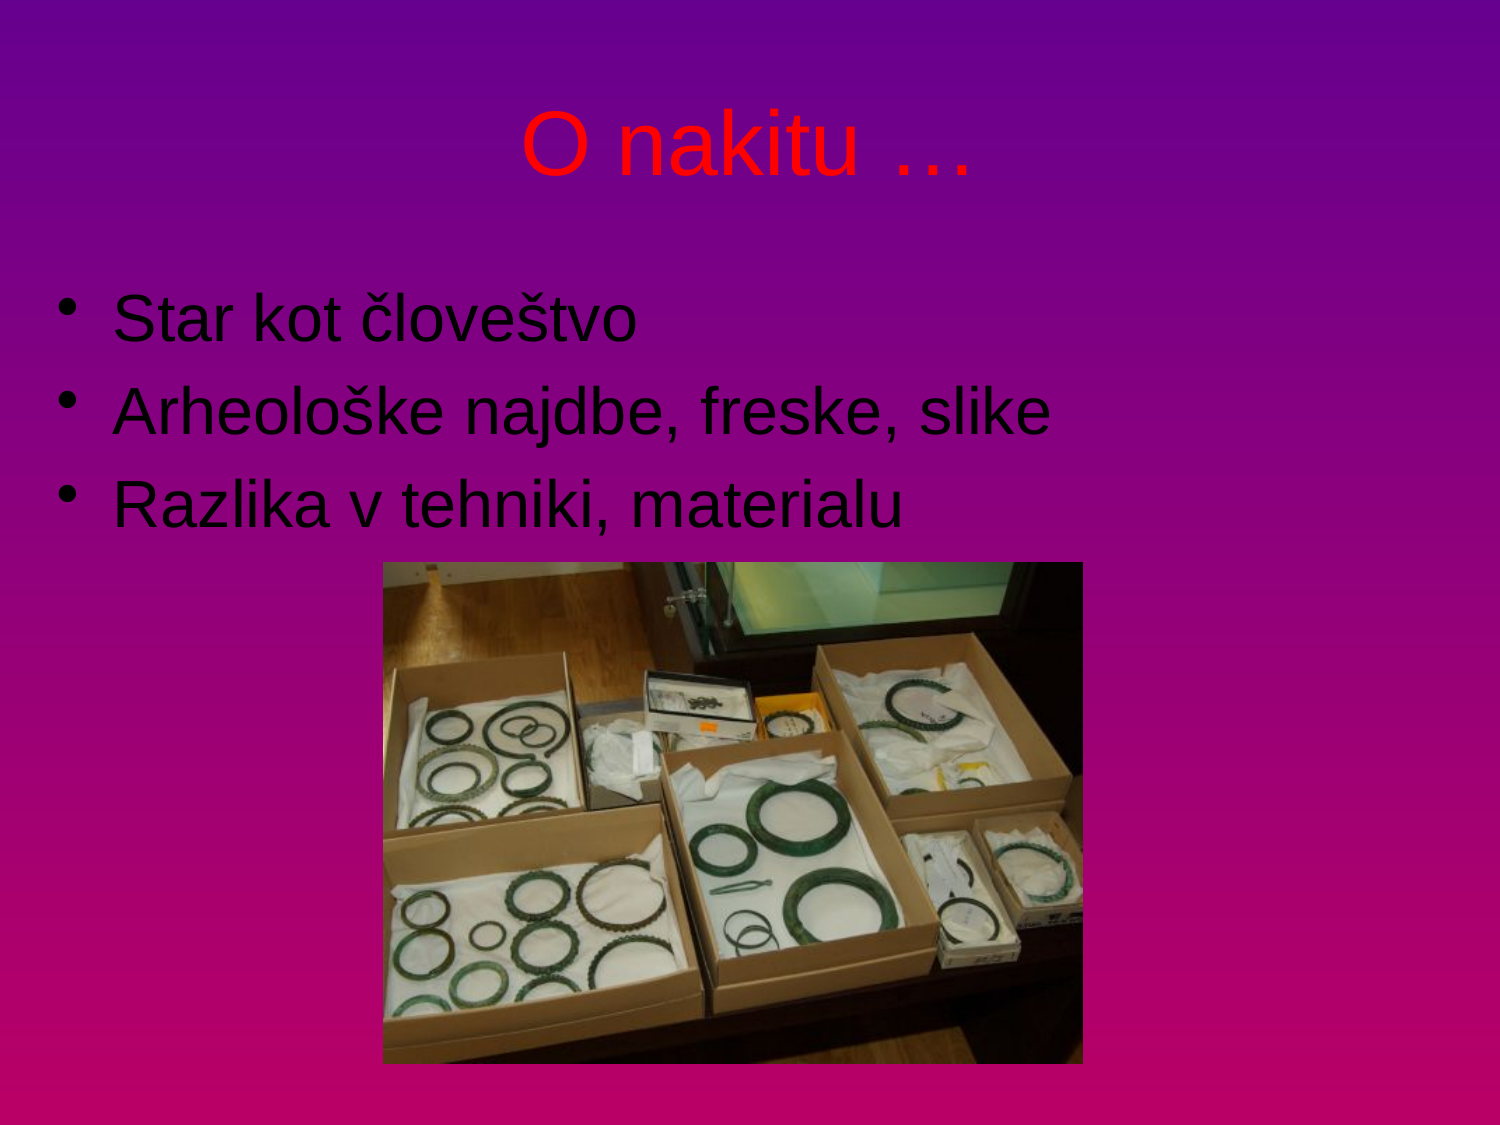

O nakitu …
# Star kot človeštvo
Arheološke najdbe, freske, slike
Razlika v tehniki, materialu